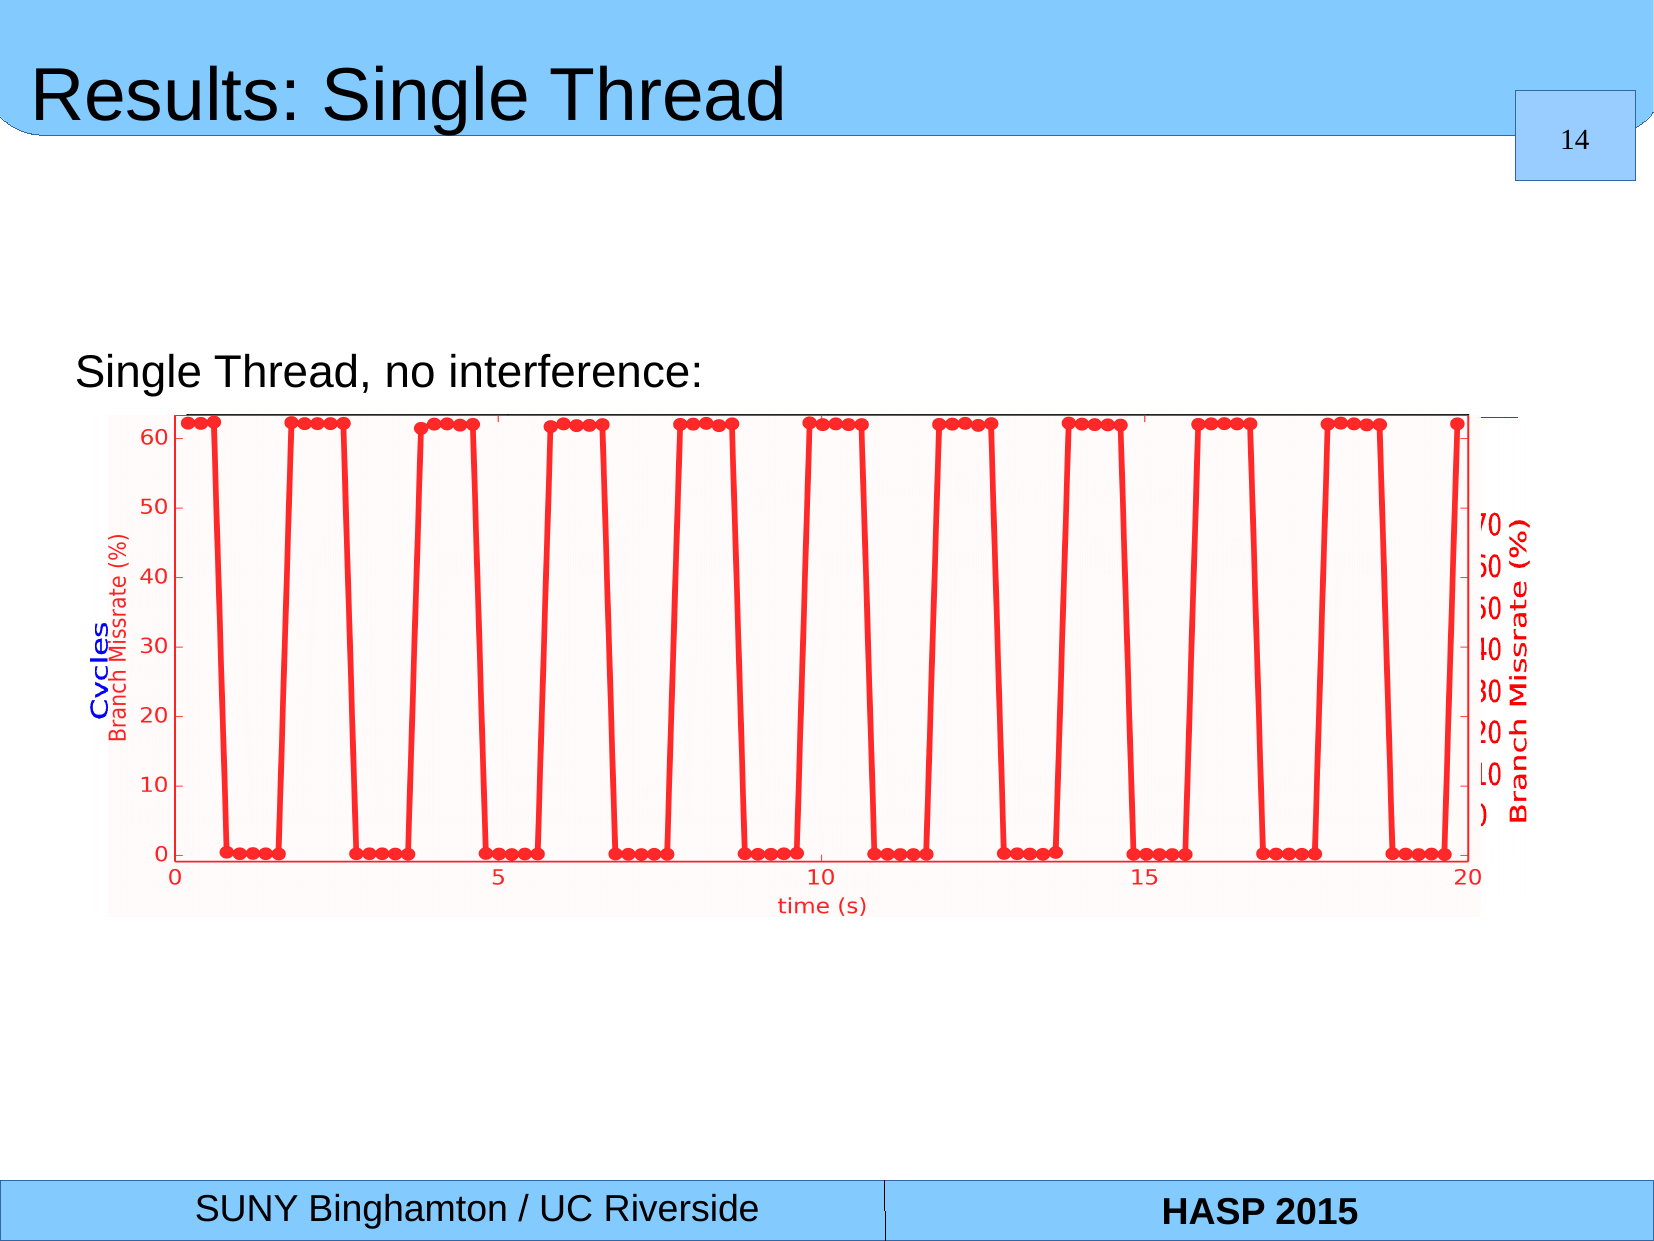

# Results: Single Thread
Single Thread, no interference: